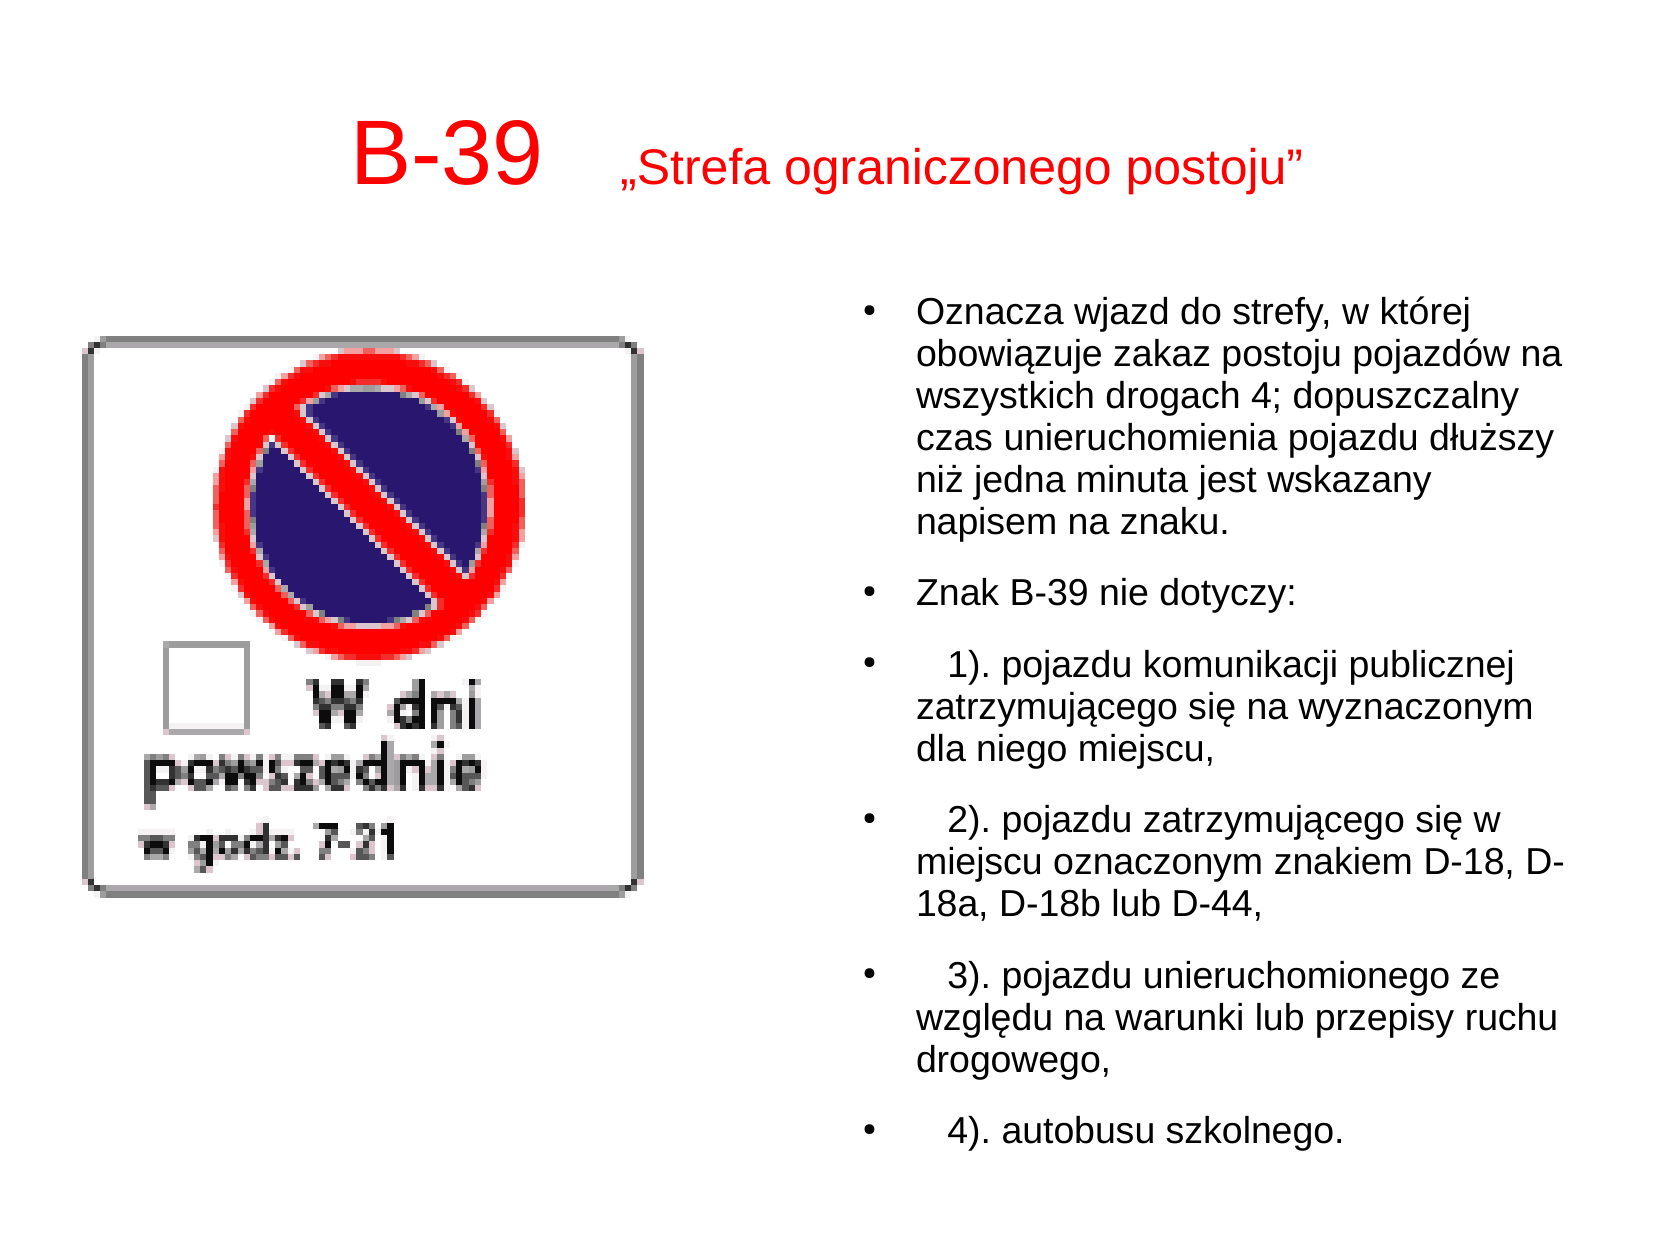

# B-39 „Strefa ograniczonego postoju”
Oznacza wjazd do strefy, w której obowiązuje zakaz postoju pojazdów na wszystkich drogach 4; dopuszczalny czas unieruchomienia pojazdu dłuższy niż jedna minuta jest wskazany napisem na znaku.
Znak B-39 nie dotyczy:
 1). pojazdu komunikacji publicznej zatrzymującego się na wyznaczonym dla niego miejscu,
 2). pojazdu zatrzymującego się w miejscu oznaczonym znakiem D-18, D-18a, D-18b lub D-44,
 3). pojazdu unieruchomionego ze względu na warunki lub przepisy ruchu drogowego,
 4). autobusu szkolnego.